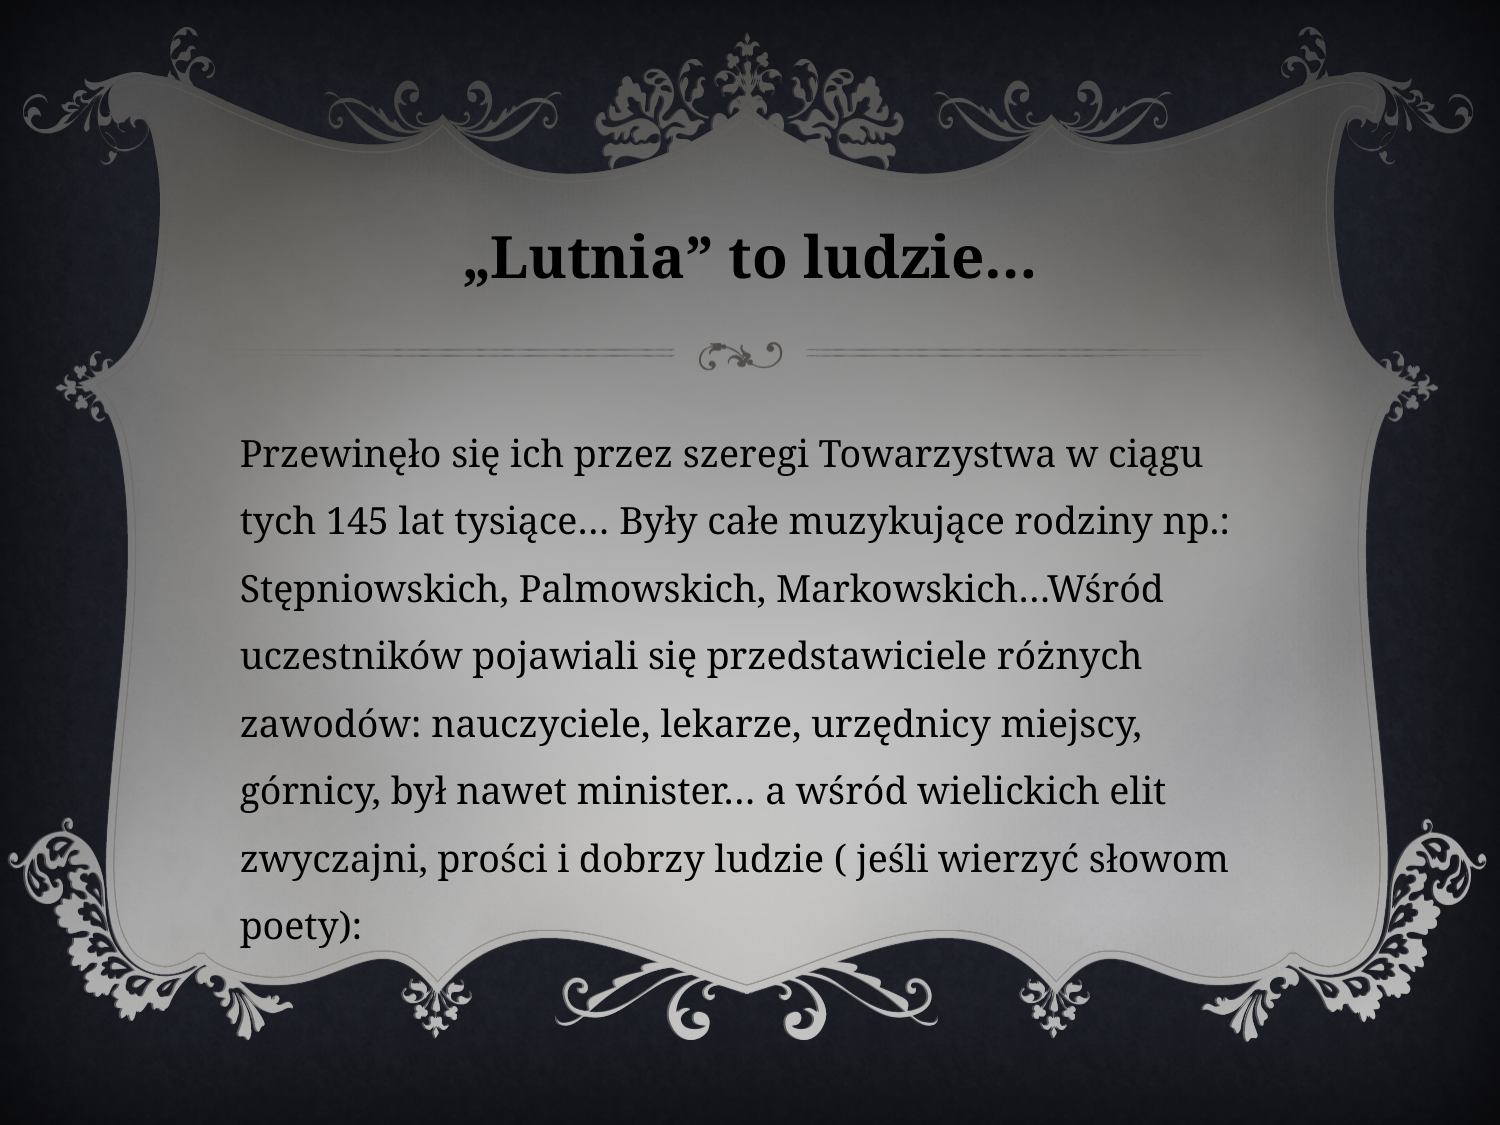

# „Lutnia” to ludzie…
Przewinęło się ich przez szeregi Towarzystwa w ciągu tych 145 lat tysiące… Były całe muzykujące rodziny np.: Stępniowskich, Palmowskich, Markowskich…Wśród uczestników pojawiali się przedstawiciele różnych zawodów: nauczyciele, lekarze, urzędnicy miejscy, górnicy, był nawet minister… a wśród wielickich elit zwyczajni, prości i dobrzy ludzie ( jeśli wierzyć słowom poety):